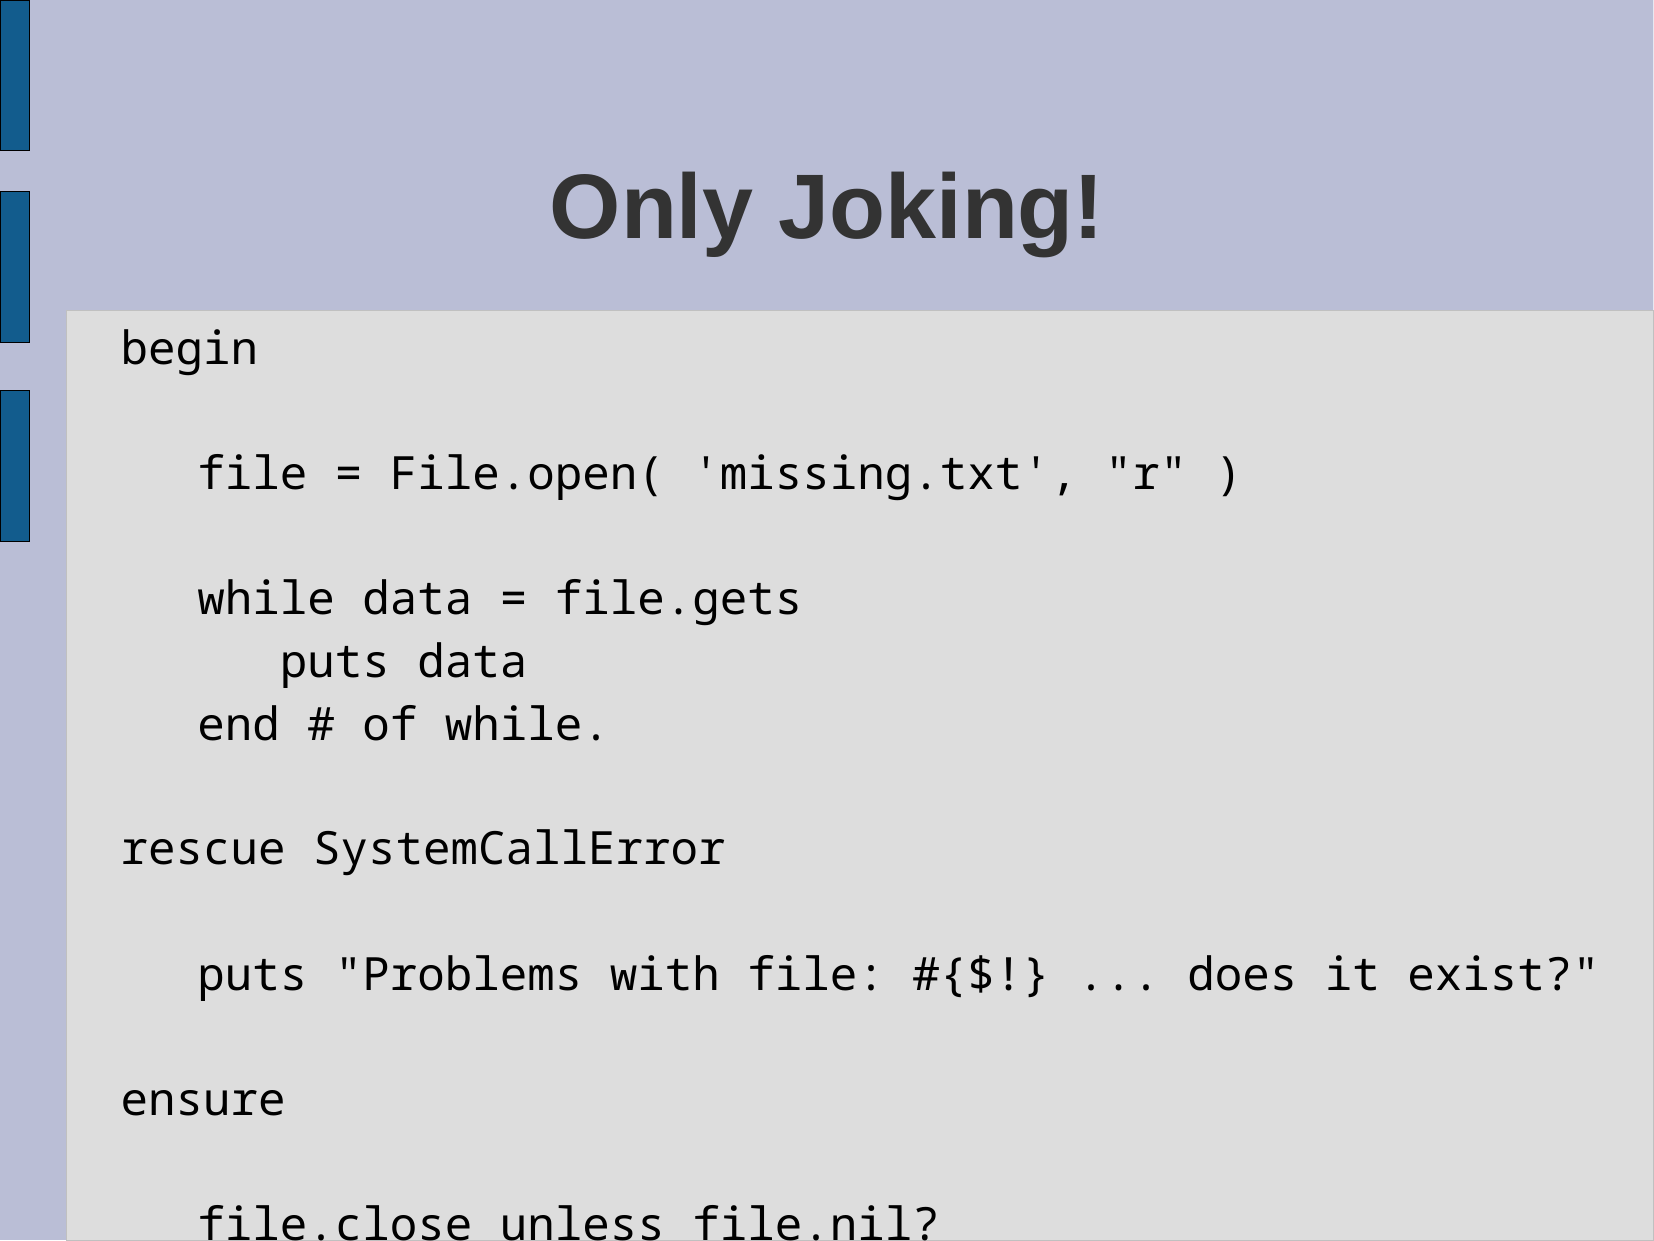

#
Only Joking!
begin
file = File.open( 'missing.txt', "r" )
while data = file.gets
puts data
end # of while.
rescue SystemCallError
puts "Problems with file: #{$!} ... does it exist?"
ensure
file.close unless file.nil?
end # of begin.